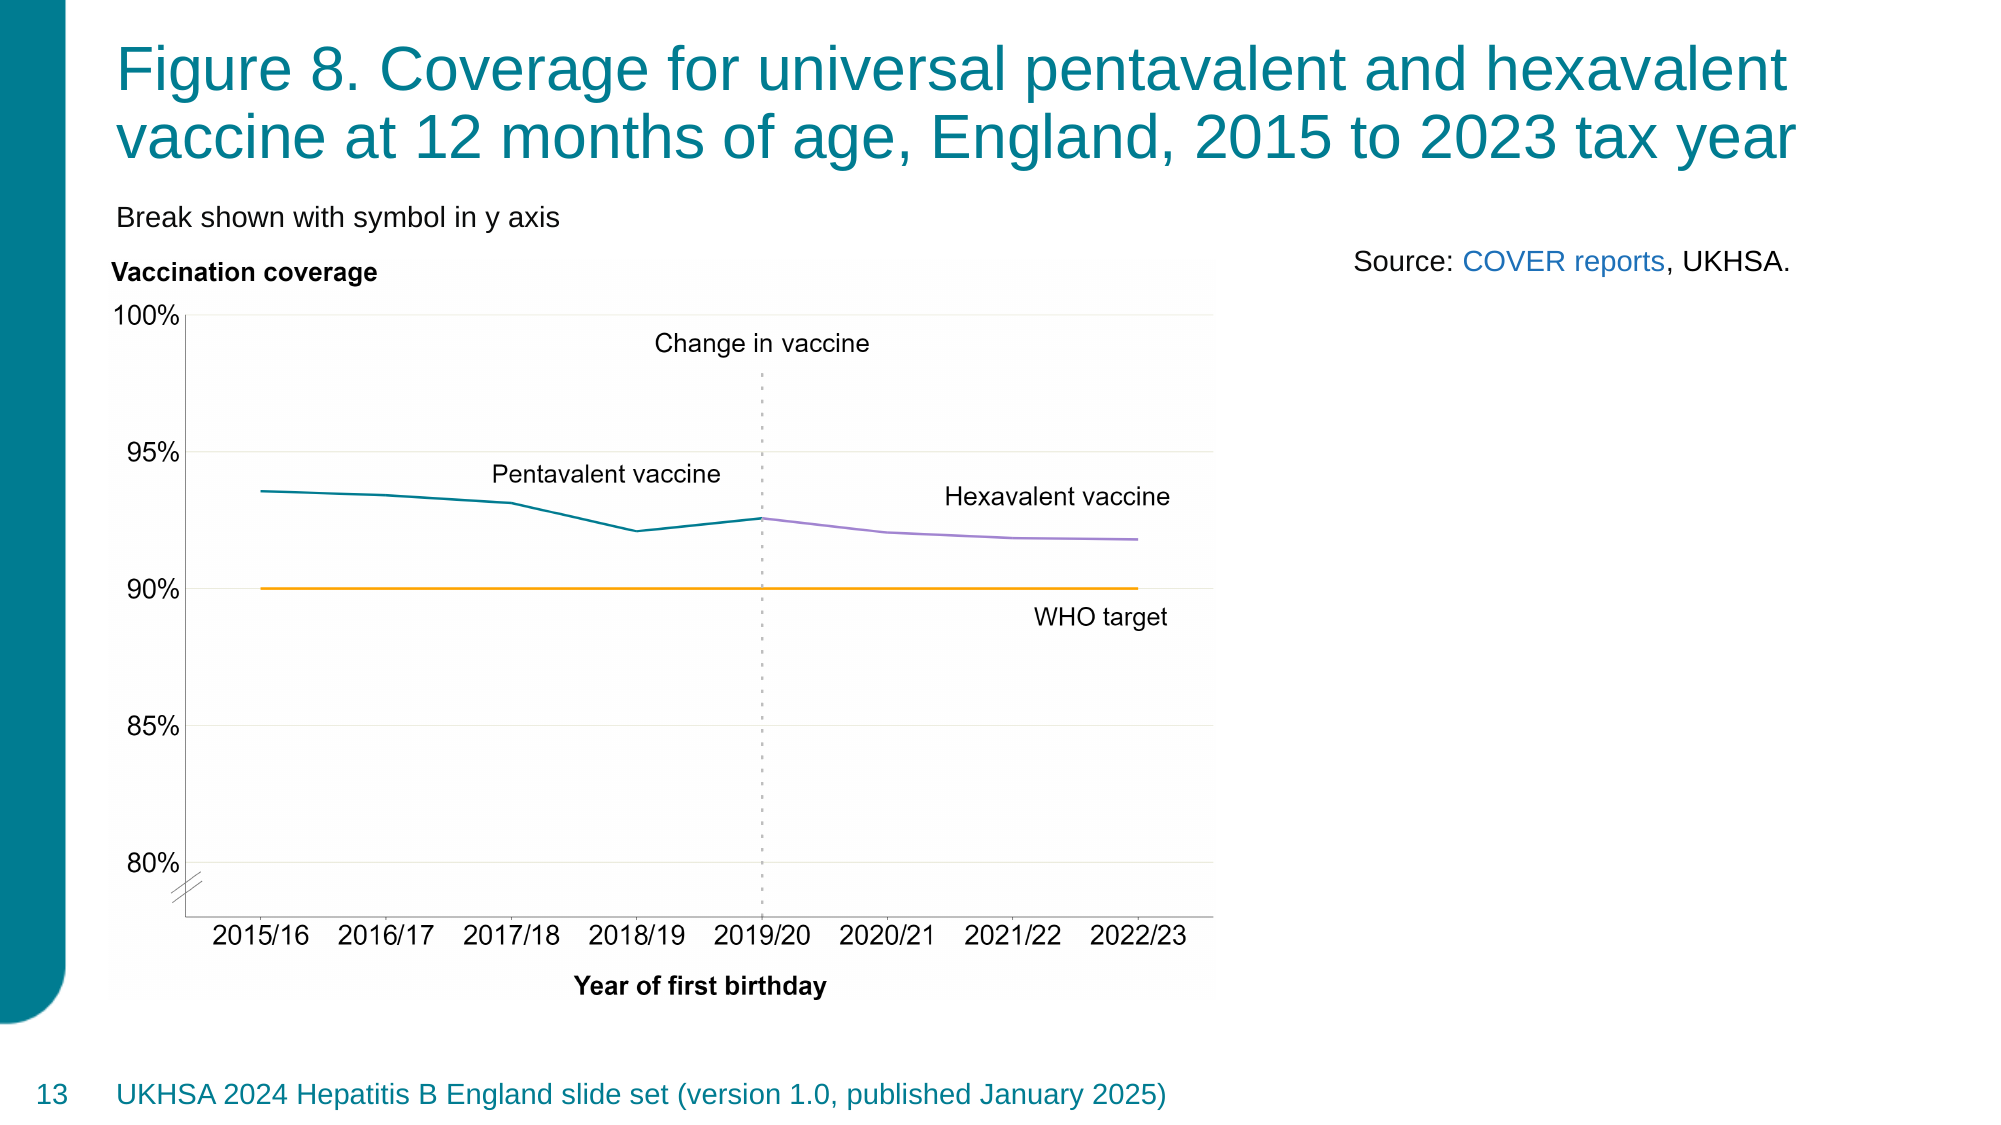

# Figure 8. Coverage for universal pentavalent and hexavalent vaccine at 12 months of age, England, 2015 to 2023 tax year
Break shown with symbol in y axis
Source: COVER reports, UKHSA.
13
UKHSA 2024 Hepatitis B England slide set (version 1.0, published January 2025)